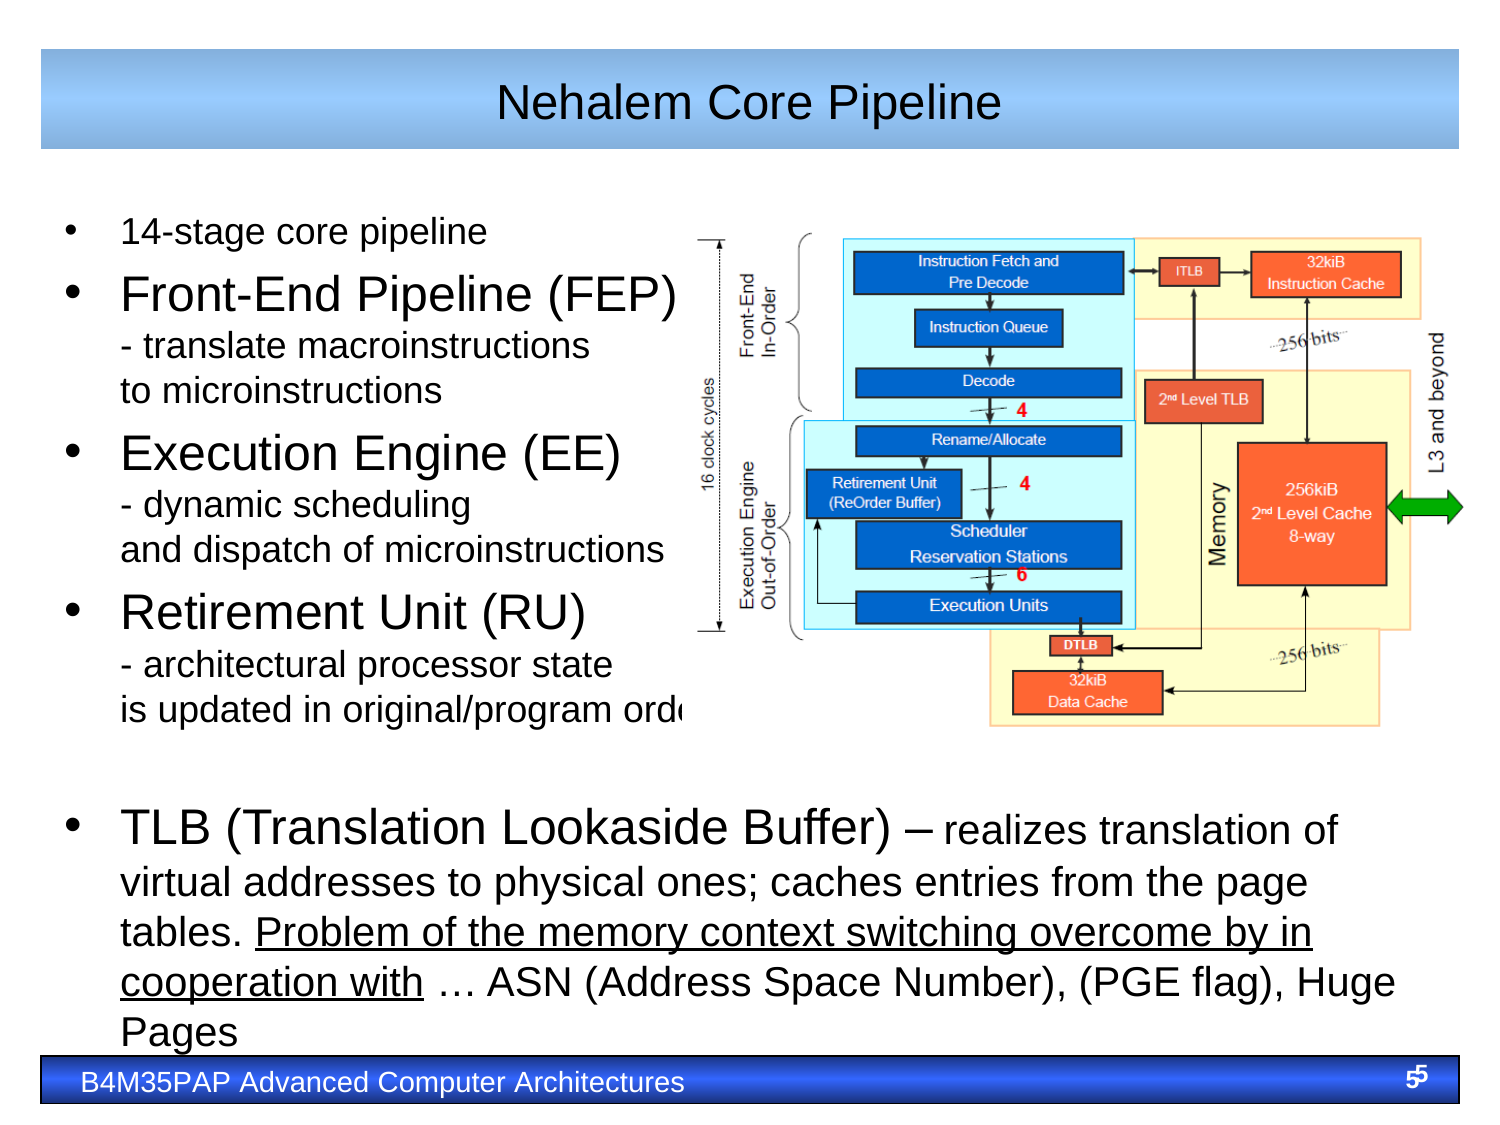

# Nehalem Core Pipeline
14-stage core pipeline
Front-End Pipeline (FEP)
- translate macroinstructions
to microinstructions
Execution Engine (EE)
- dynamic scheduling
and dispatch of microinstructions
Retirement Unit (RU)
- architectural processor state
is updated in original/program order
TLB (Translation Lookaside Buffer) – realizes translation of virtual addresses to physical ones; caches entries from the page tables. Problem of the memory context switching overcome by in cooperation with … ASN (Address Space Number), (PGE flag), Huge Pages